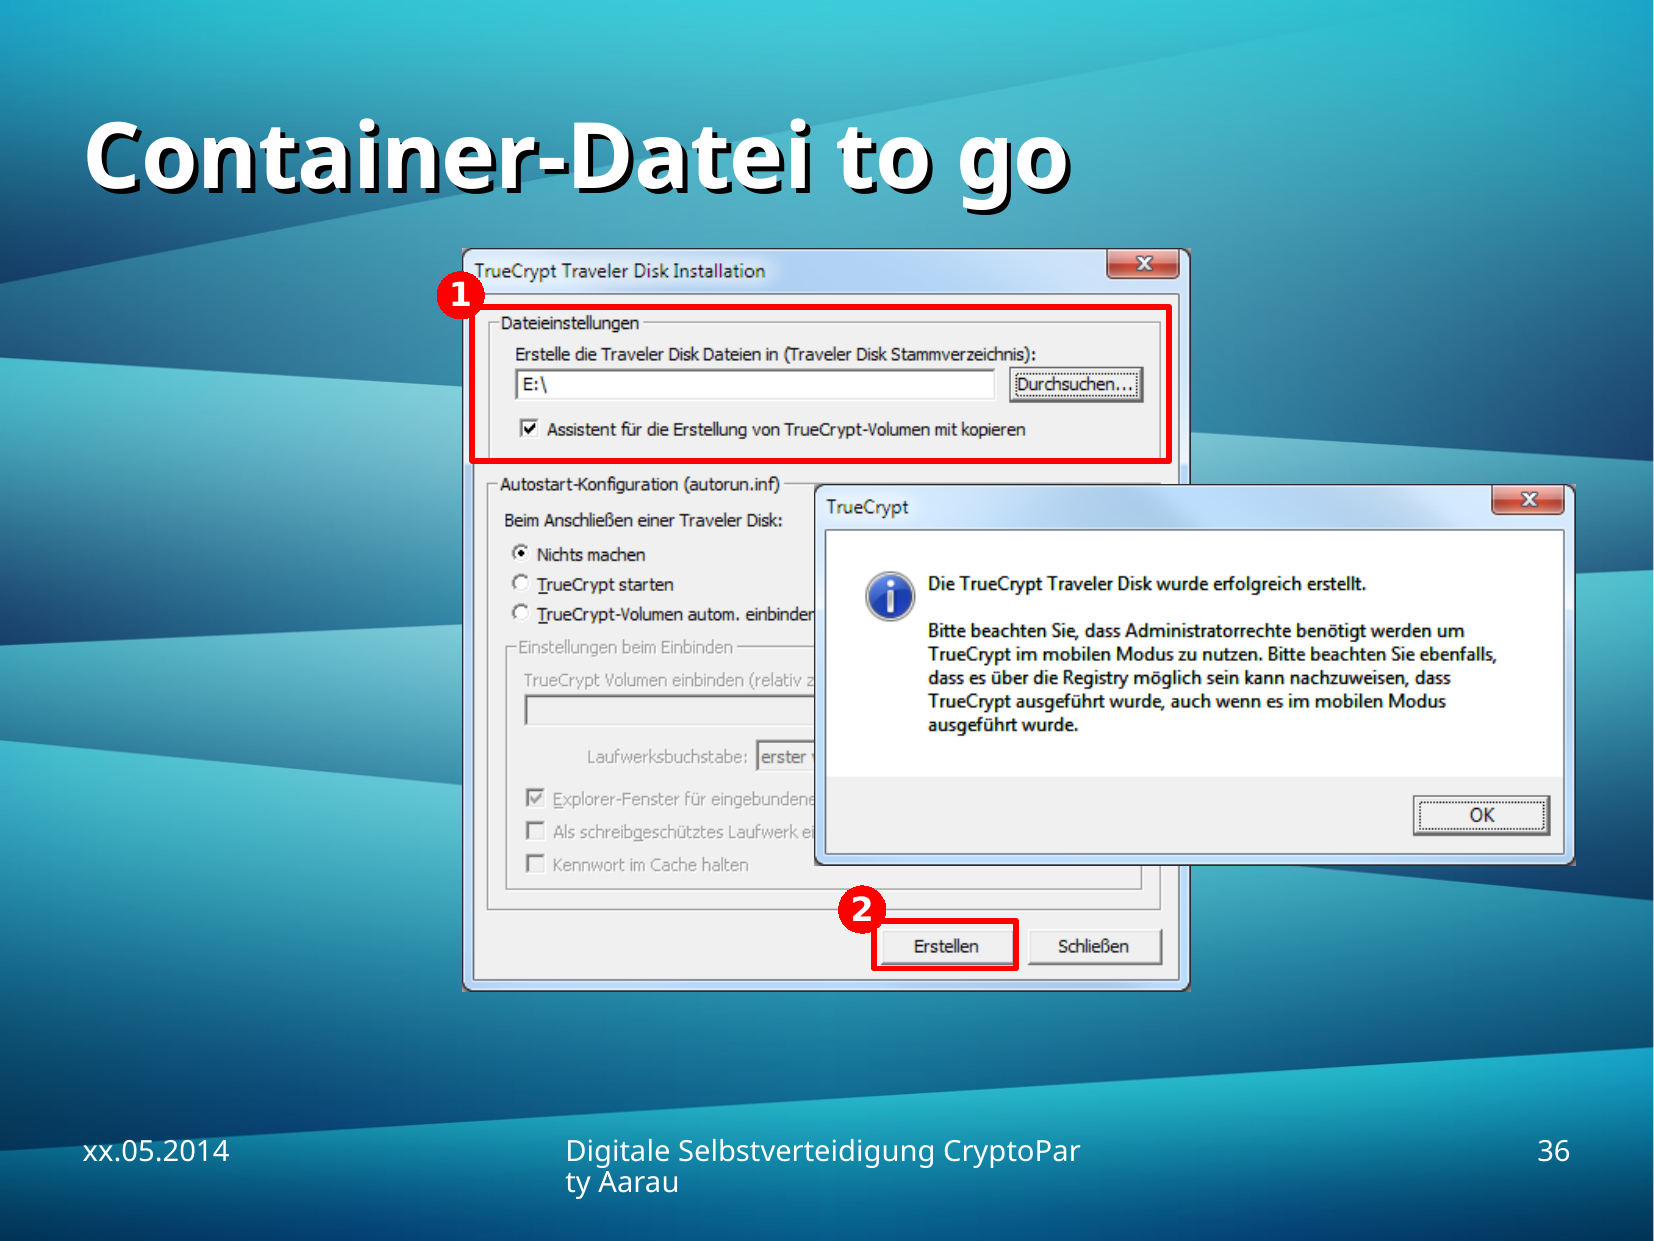

# Container-Datei to go
1
2
xx.05.2014
Digitale Selbstverteidigung CryptoParty Aarau
36